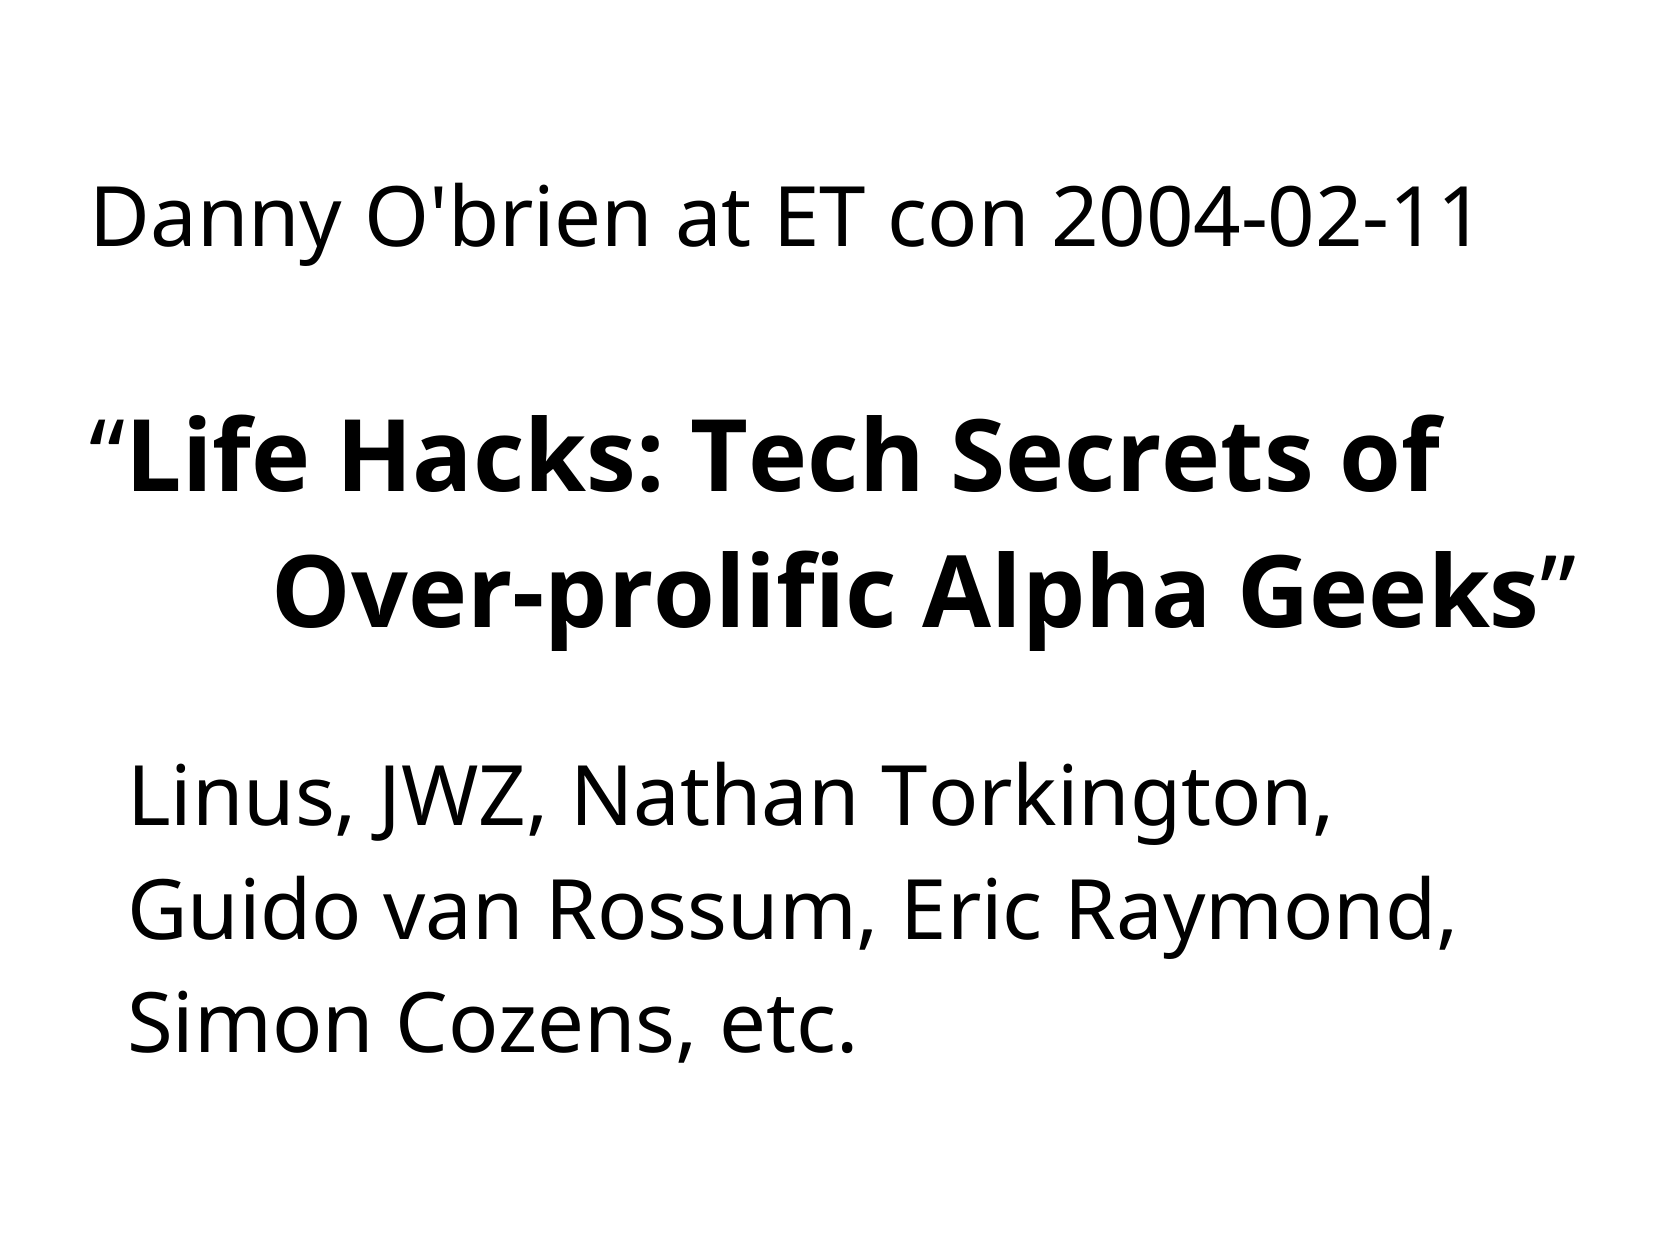

Danny O'brien at ET con 2004-02-11
“Life Hacks: Tech Secrets of
 Over-prolific Alpha Geeks”
Linus, JWZ, Nathan Torkington,
Guido van Rossum, Eric Raymond,
Simon Cozens, etc.